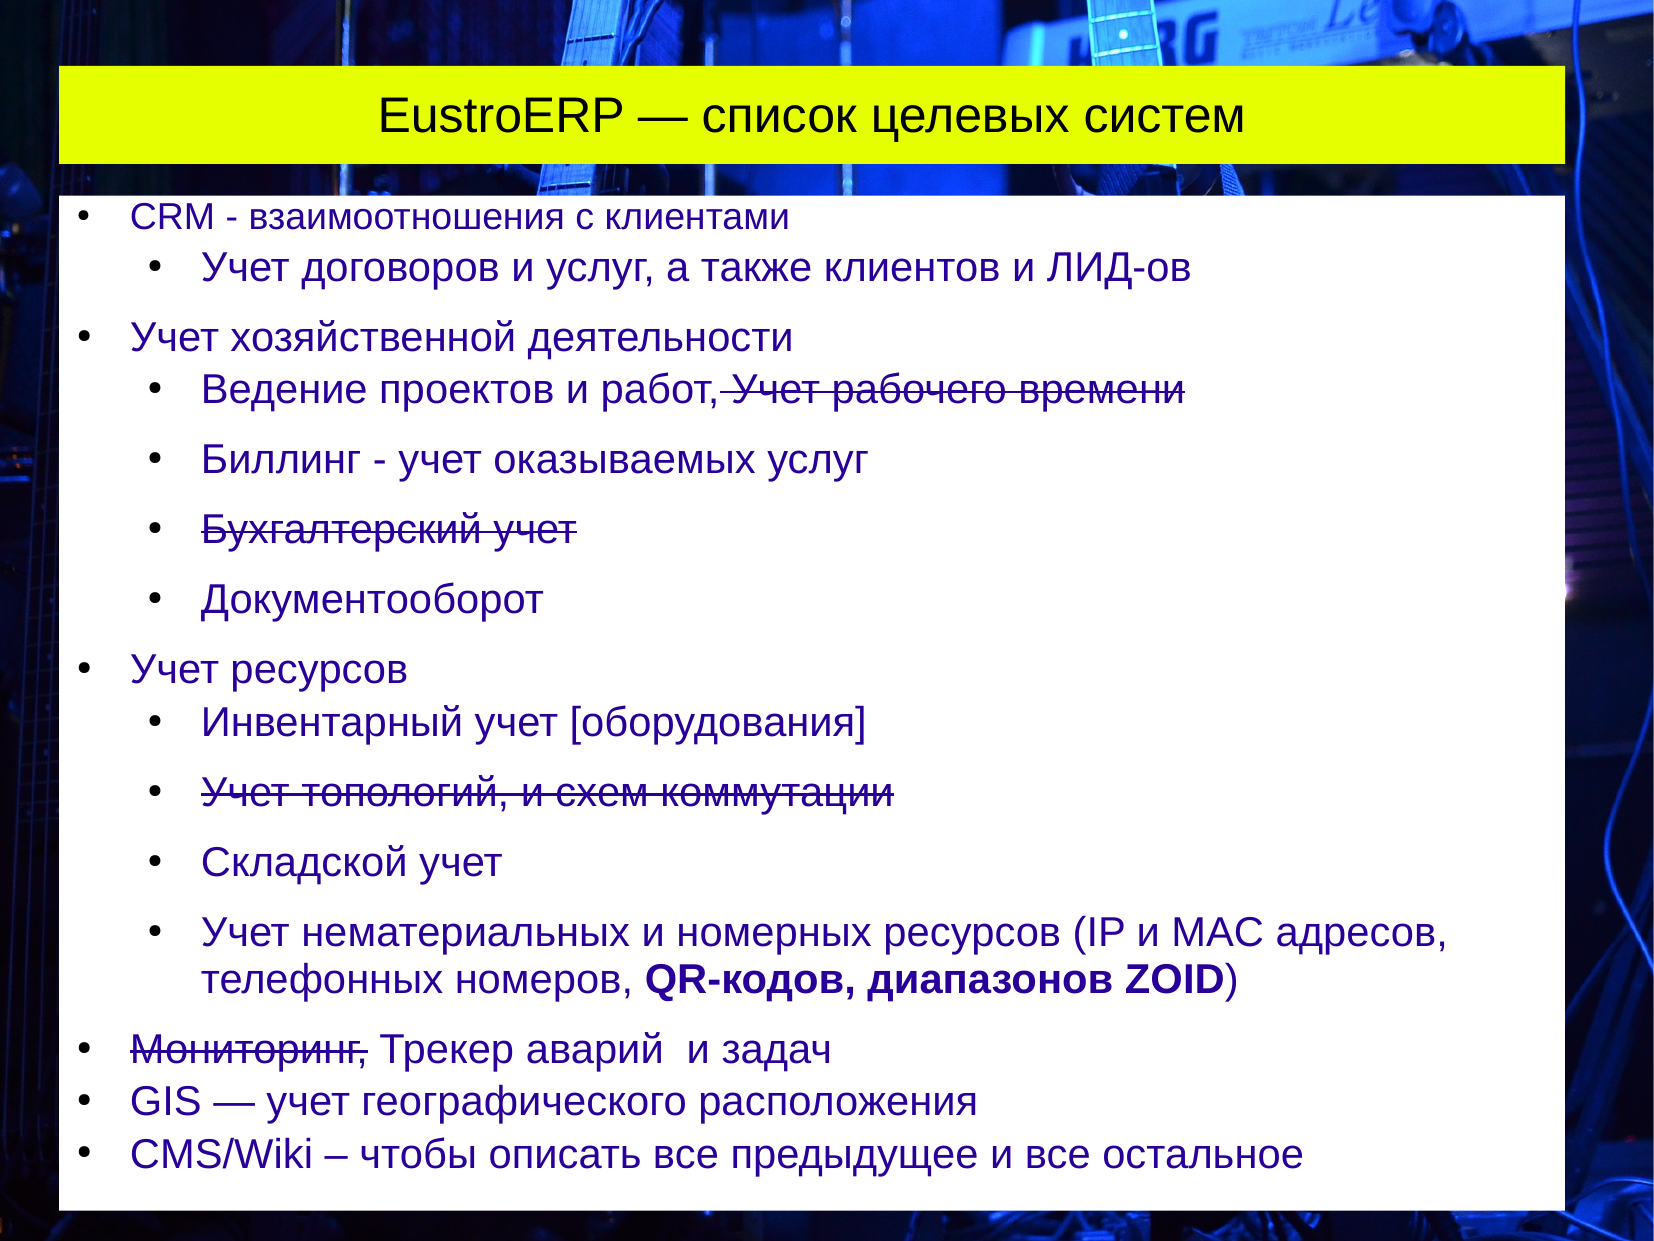

EustroERP — список целевых систем
# CRM - взаимоотношения с клиентами
Учет договоров и услуг, а также клиентов и ЛИД-ов
Учет хозяйственной деятельности
Ведение проектов и работ, Учет рабочего времени
Биллинг - учет оказываемых услуг
Бухгалтерский учет
Документооборот
Учет ресурсов
Инвентарный учет [оборудования]
Учет топологий, и схем коммутации
Складской учет
Учет нематериальных и номерных ресурсов (IP и MAC адресов, телефонных номеров, QR-кодов, диапазонов ZOID)
Мониторинг, Трекер аварий и задач
GIS — учет географического расположения
CMS/Wiki – чтобы описать все предыдущее и все остальное